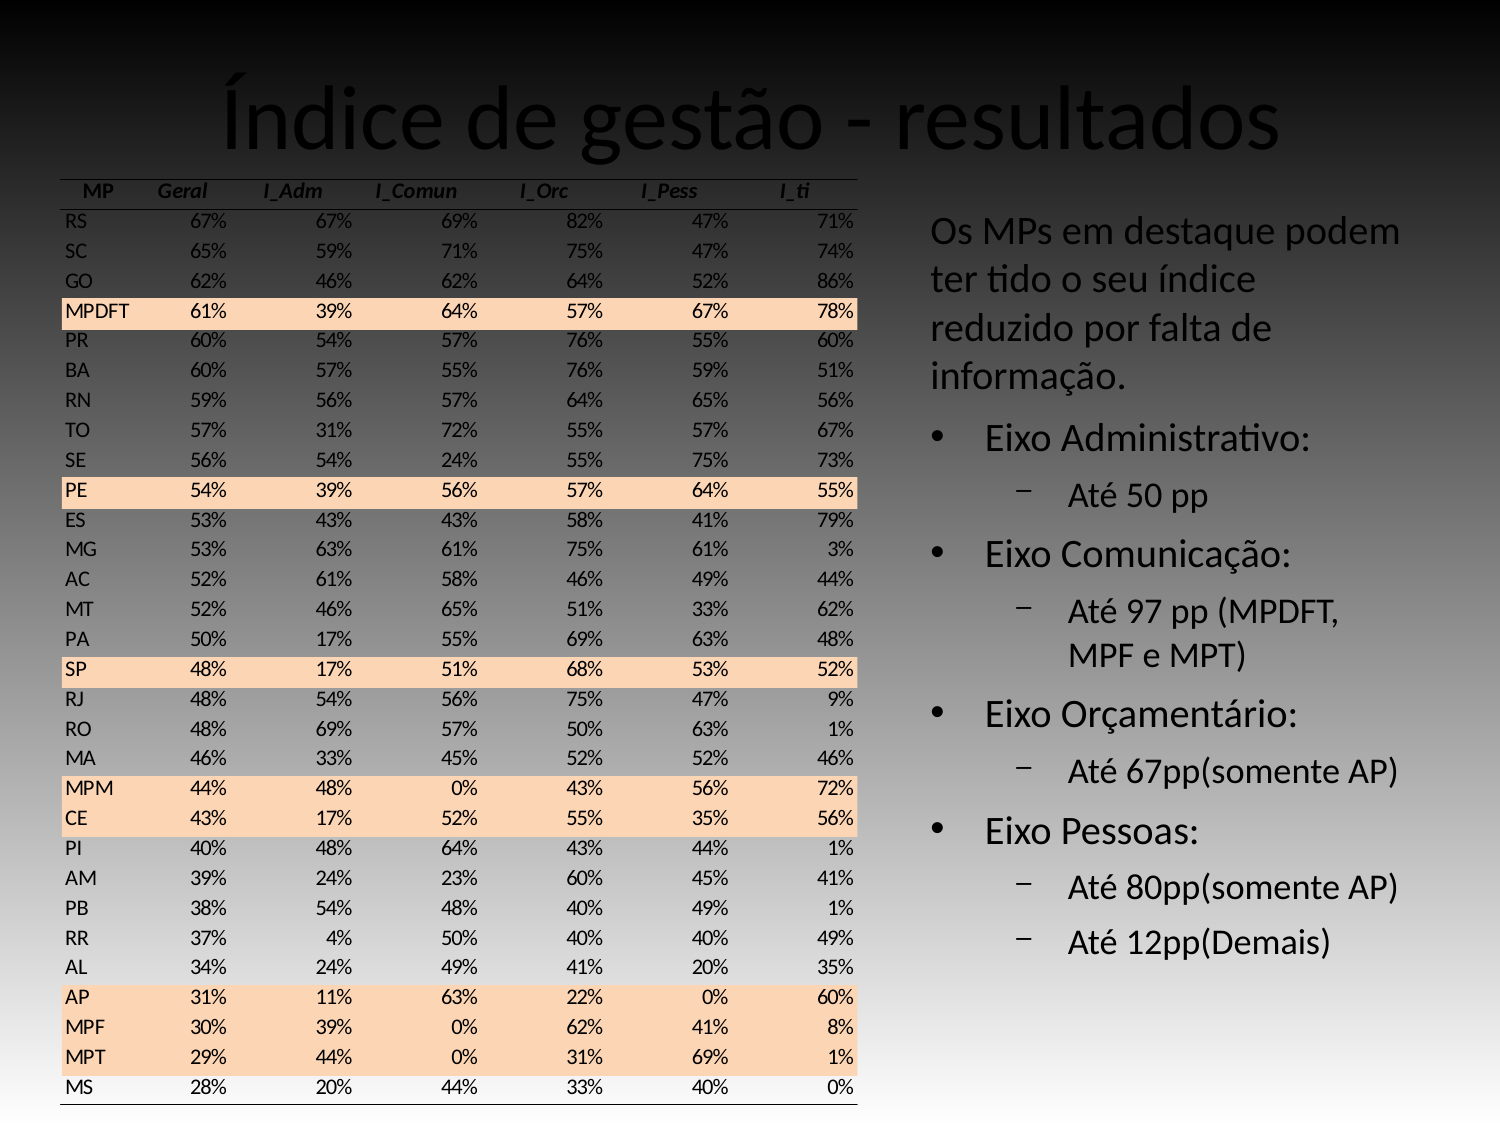

# Índice de gestão - resultados
Os MPs em destaque podem ter tido o seu índice reduzido por falta de informação.
Eixo Administrativo:
Até 50 pp
Eixo Comunicação:
Até 97 pp (MPDFT, MPF e MPT)
Eixo Orçamentário:
Até 67pp(somente AP)
Eixo Pessoas:
Até 80pp(somente AP)
Até 12pp(Demais)